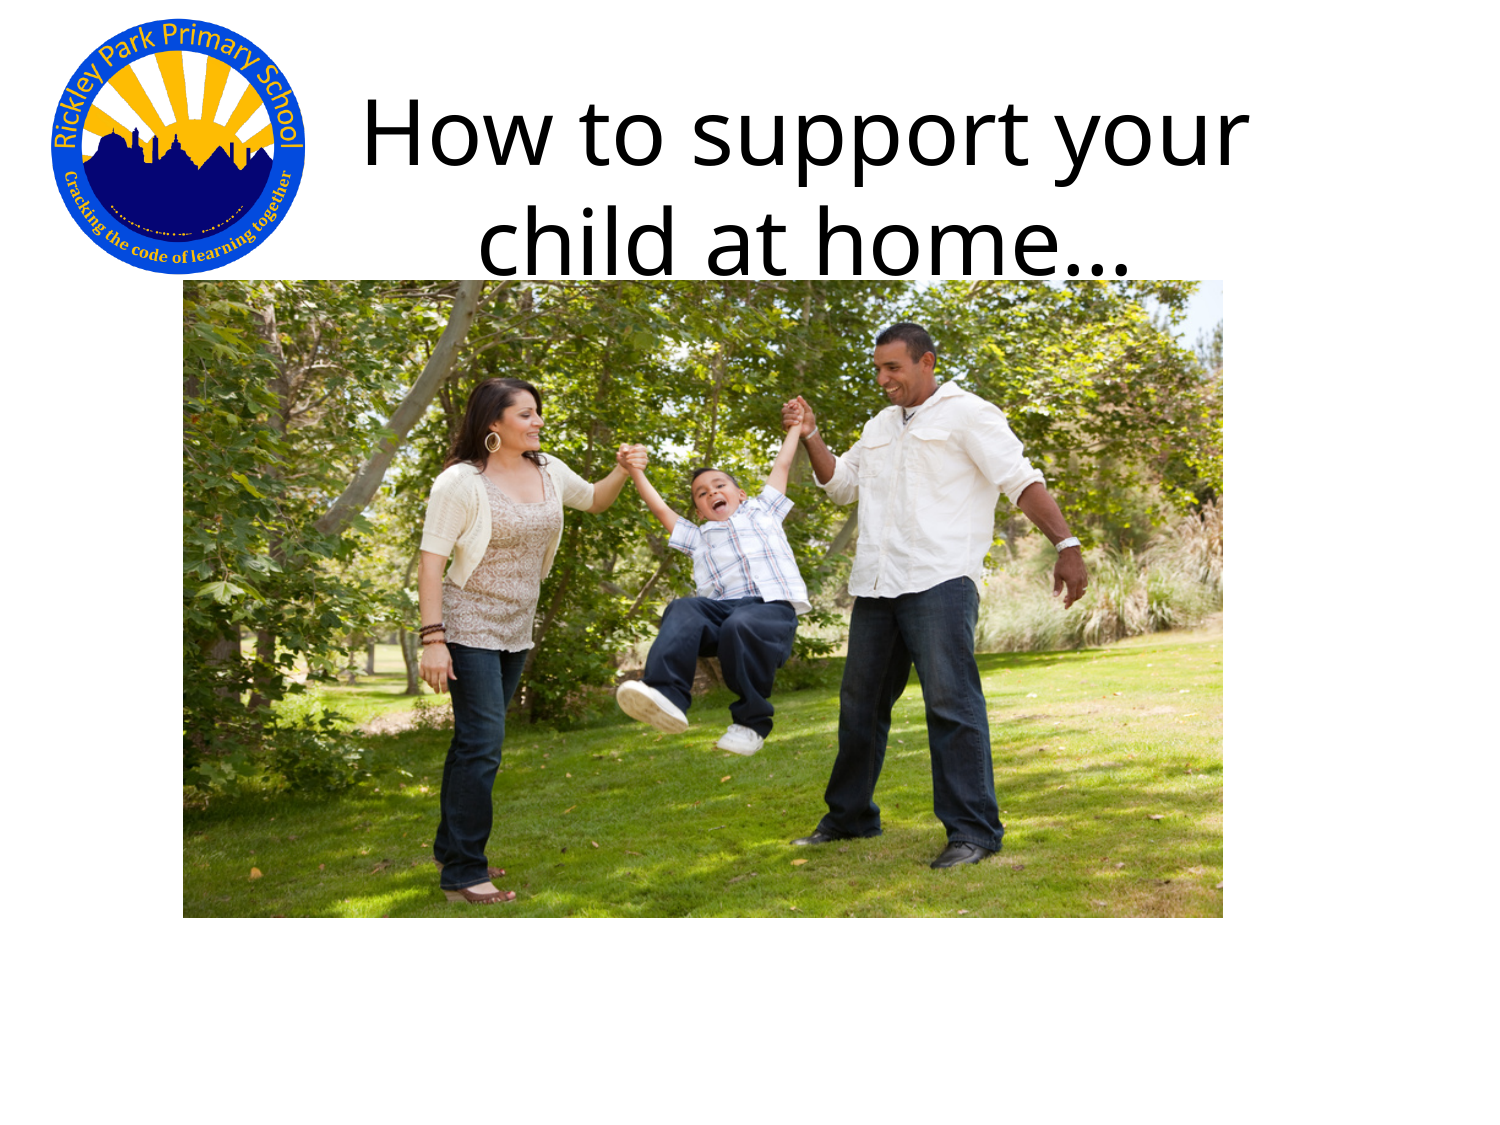

# How to support your child at home…